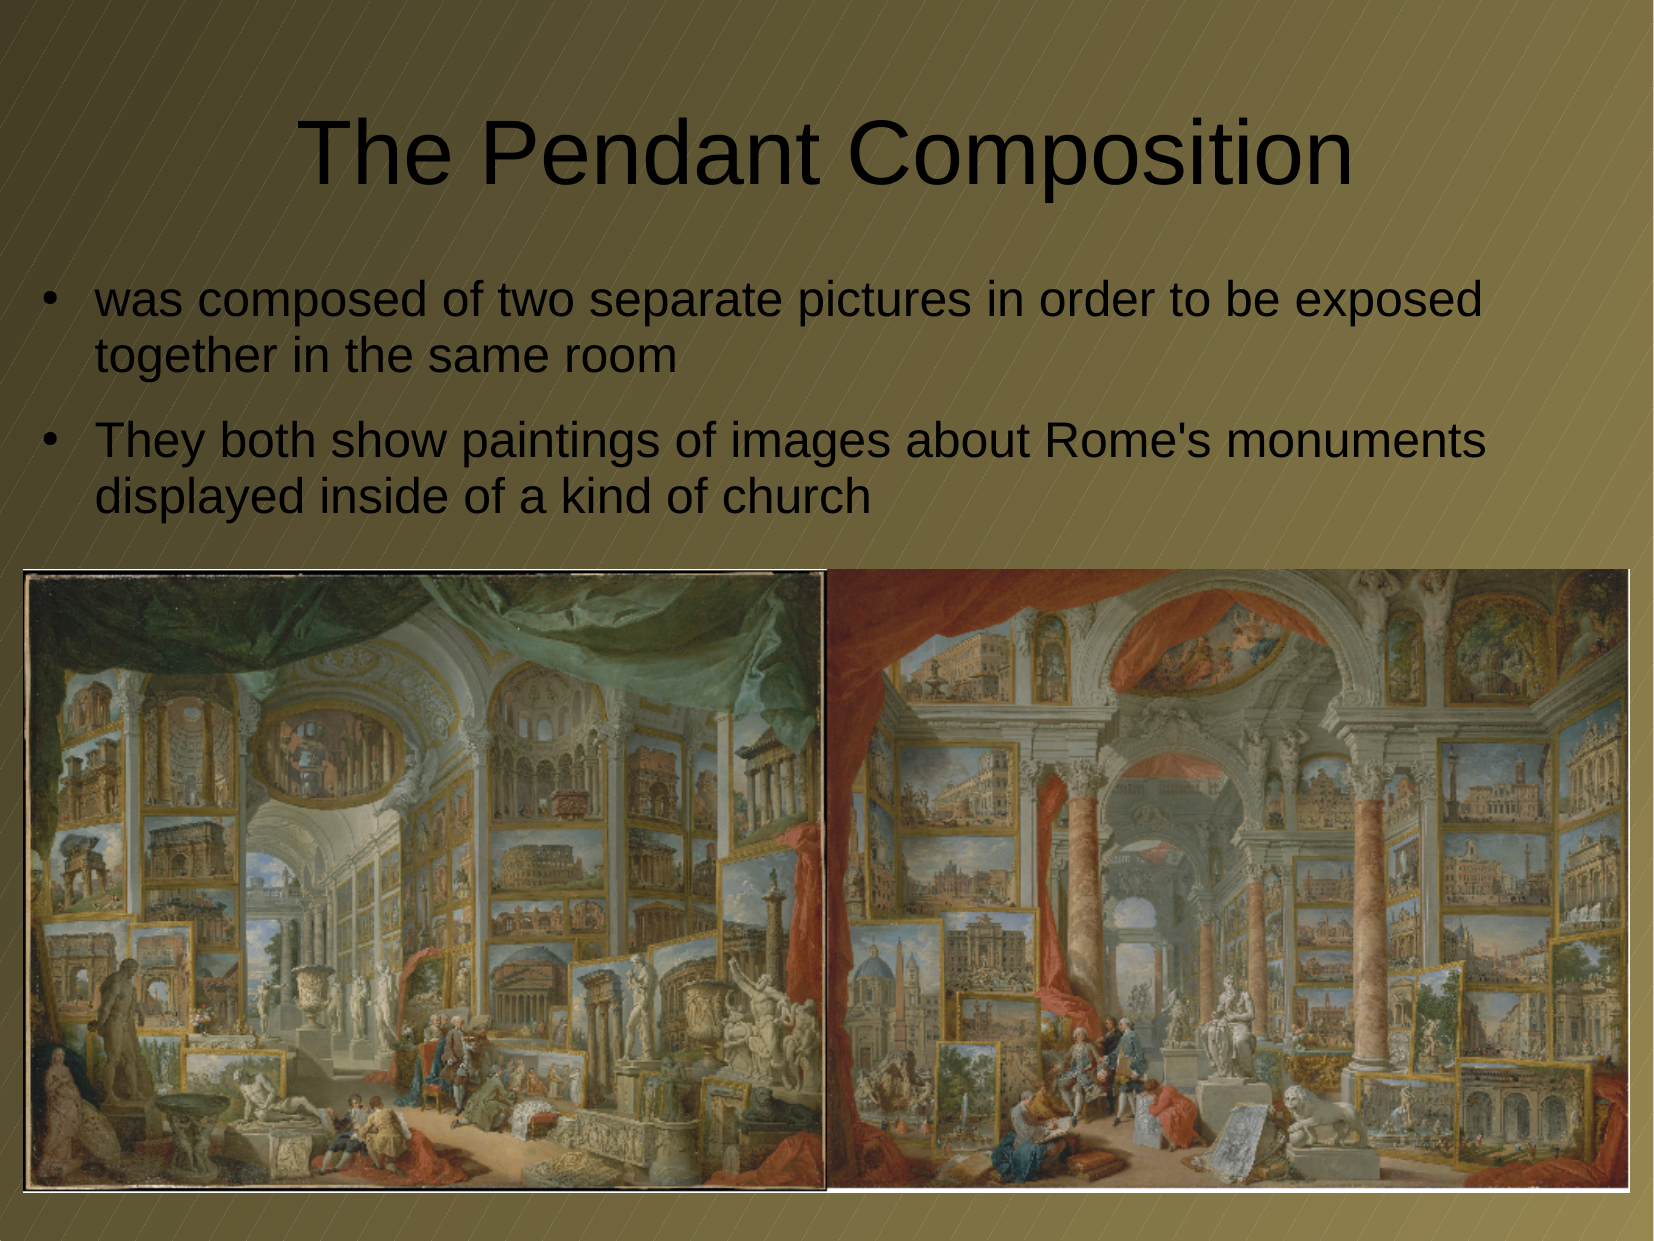

# The Pendant Composition
was composed of two separate pictures in order to be exposed together in the same room
They both show paintings of images about Rome's monuments displayed inside of a kind of church